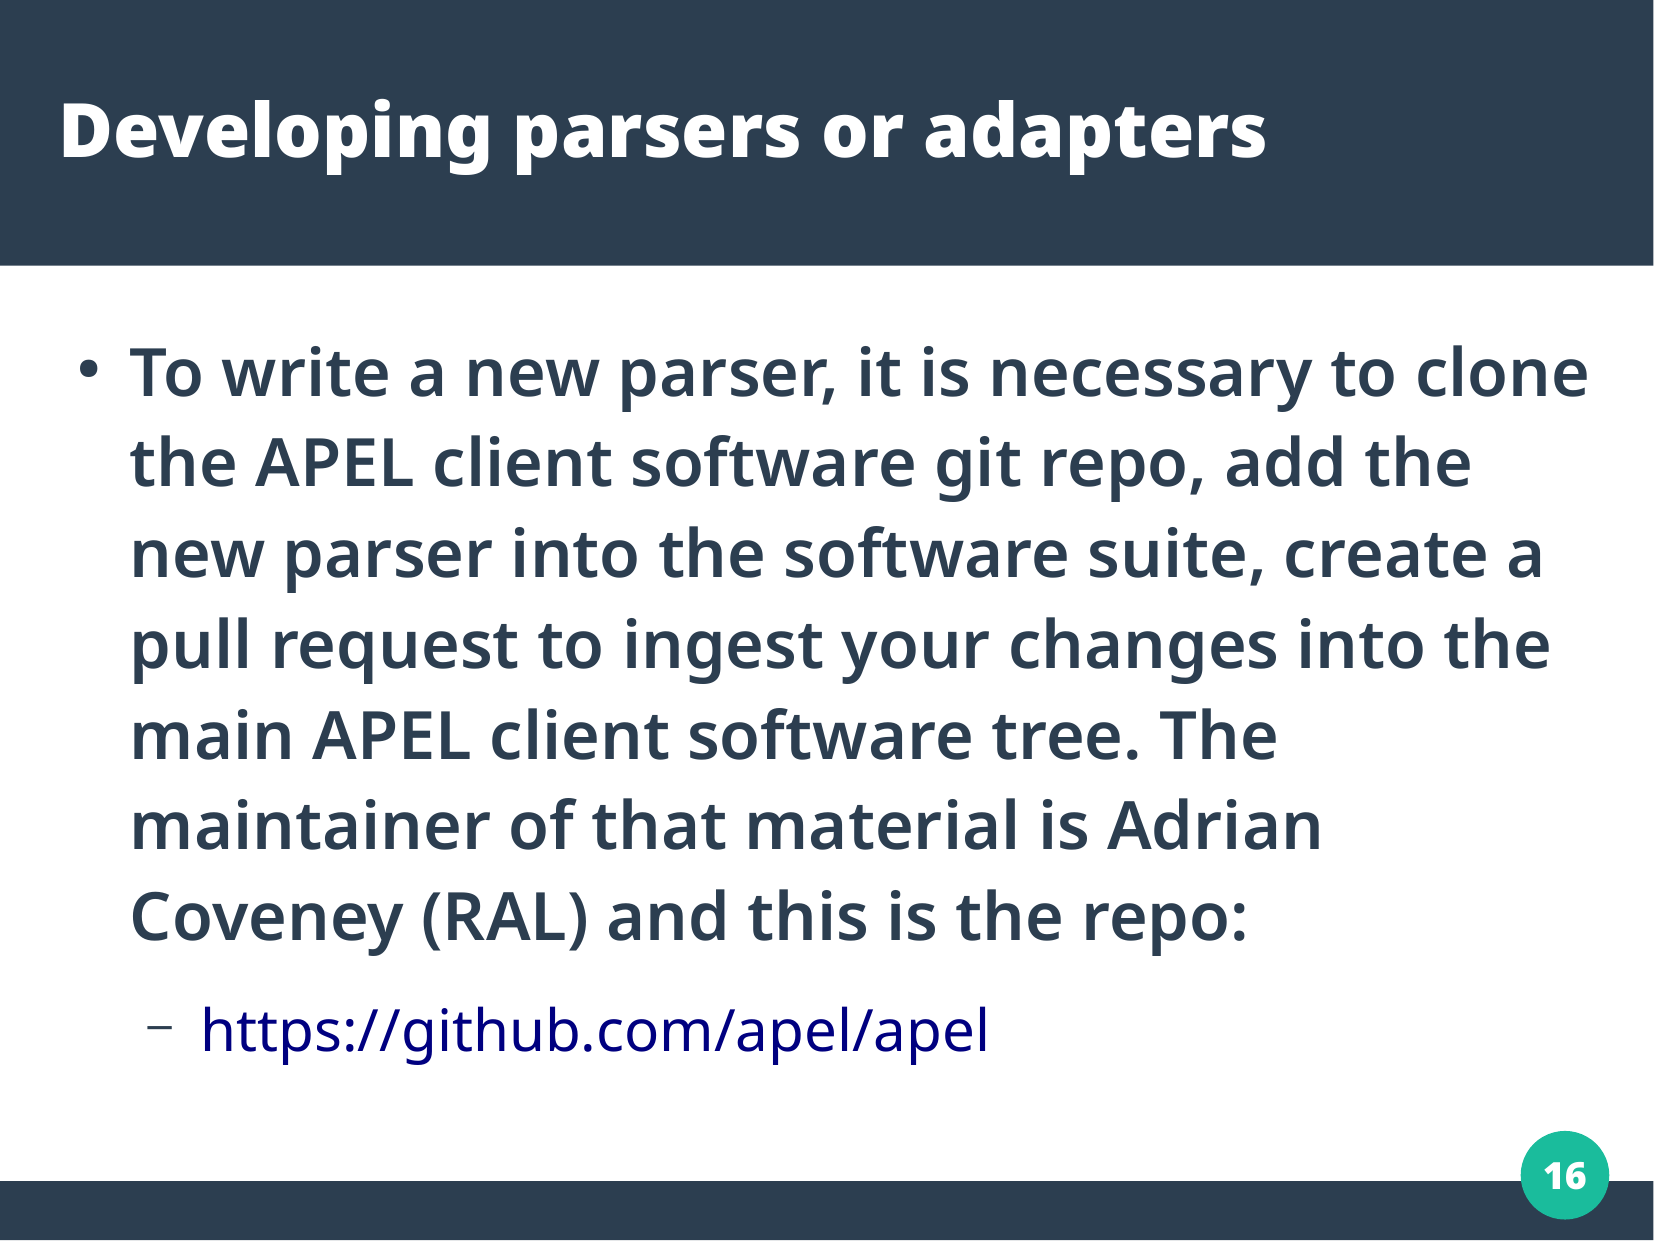

# Developing parsers or adapters
To write a new parser, it is necessary to clone the APEL client software git repo, add the new parser into the software suite, create a pull request to ingest your changes into the main APEL client software tree. The maintainer of that material is Adrian Coveney (RAL) and this is the repo:
https://github.com/apel/apel
16